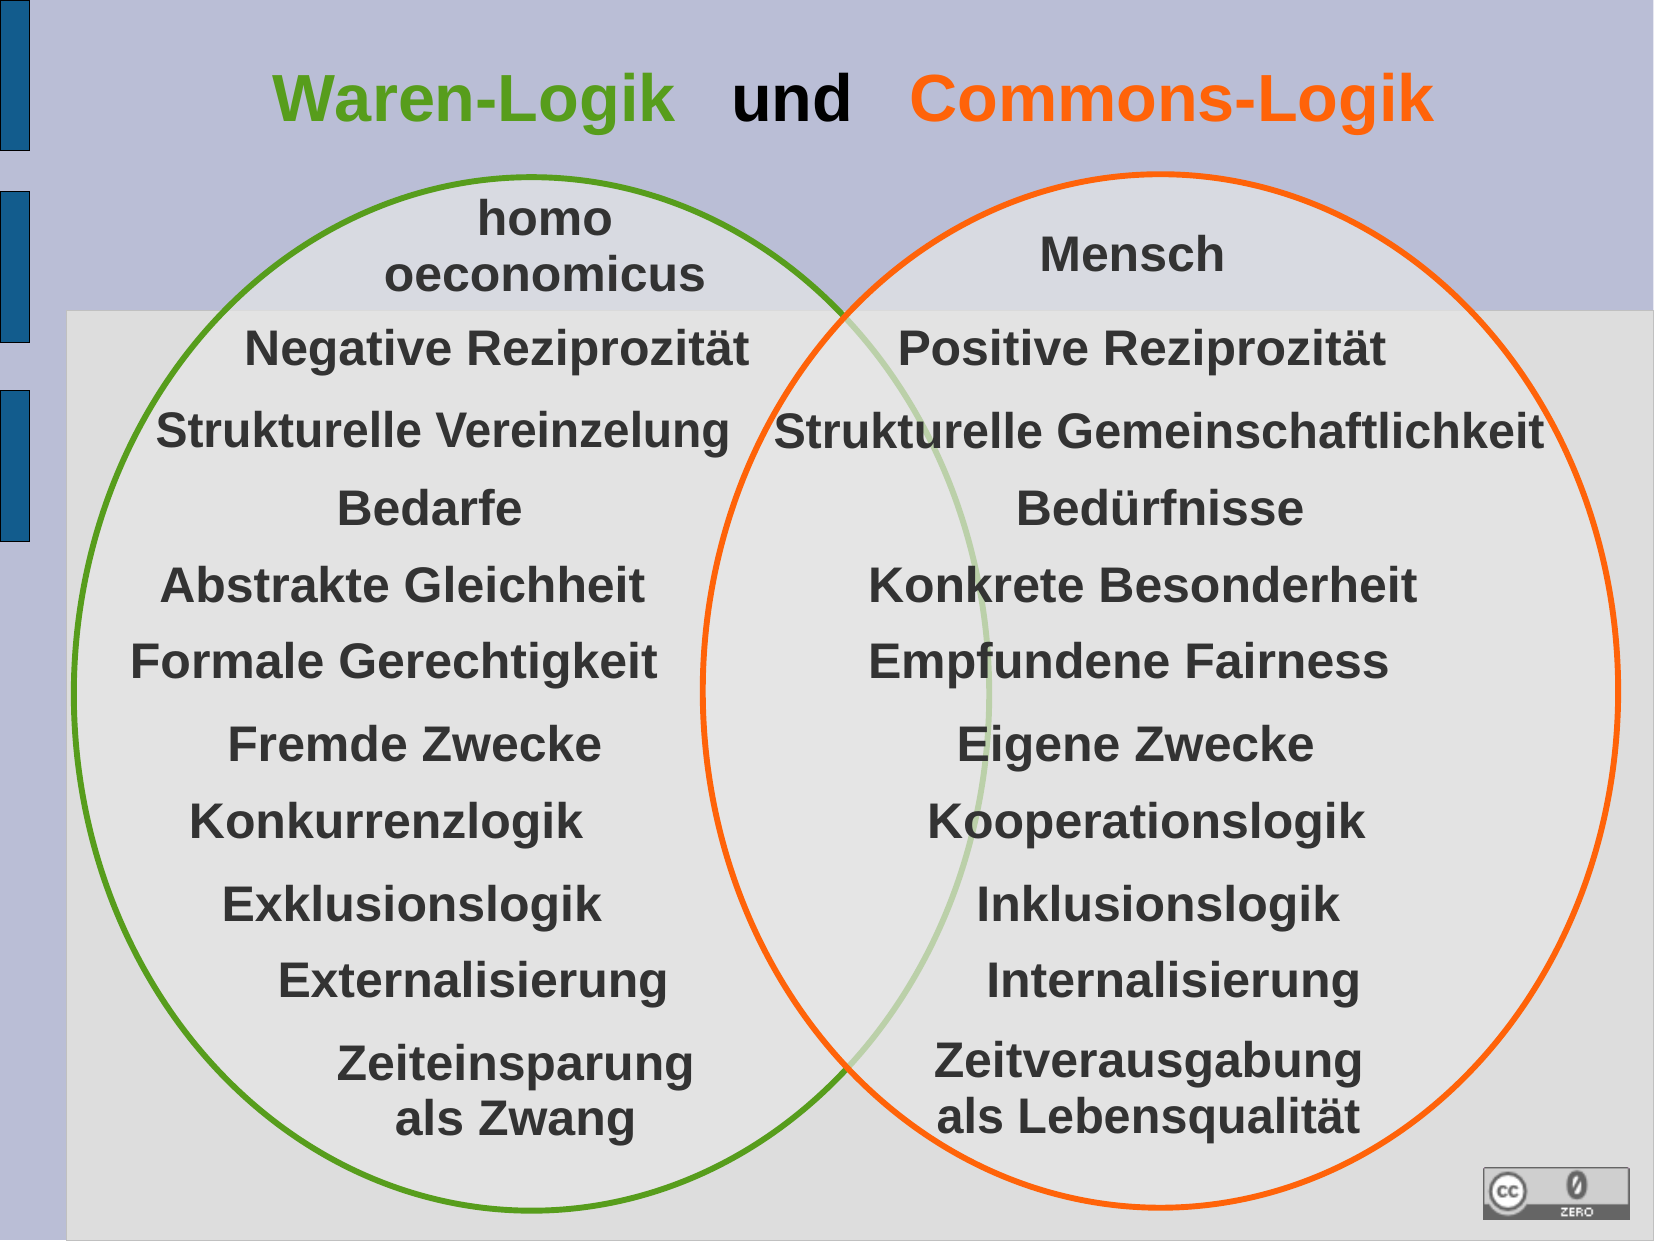

# Waren-Logik und Commons-Logik
homo
oeconomicus
Mensch
Negative Reziprozität
Positive Reziprozität
Strukturelle Vereinzelung
Strukturelle Gemeinschaftlichkeit
Bedarfe
Bedürfnisse
Abstrakte Gleichheit
Konkrete Besonderheit
Formale Gerechtigkeit
Empfundene Fairness
Fremde Zwecke
Eigene Zwecke
Konkurrenzlogik
Kooperationslogik
Exklusionslogik
Inklusionslogik
Externalisierung
Internalisierung
Zeitverausgabung
als Lebensqualität
Zeiteinsparung
als Zwang